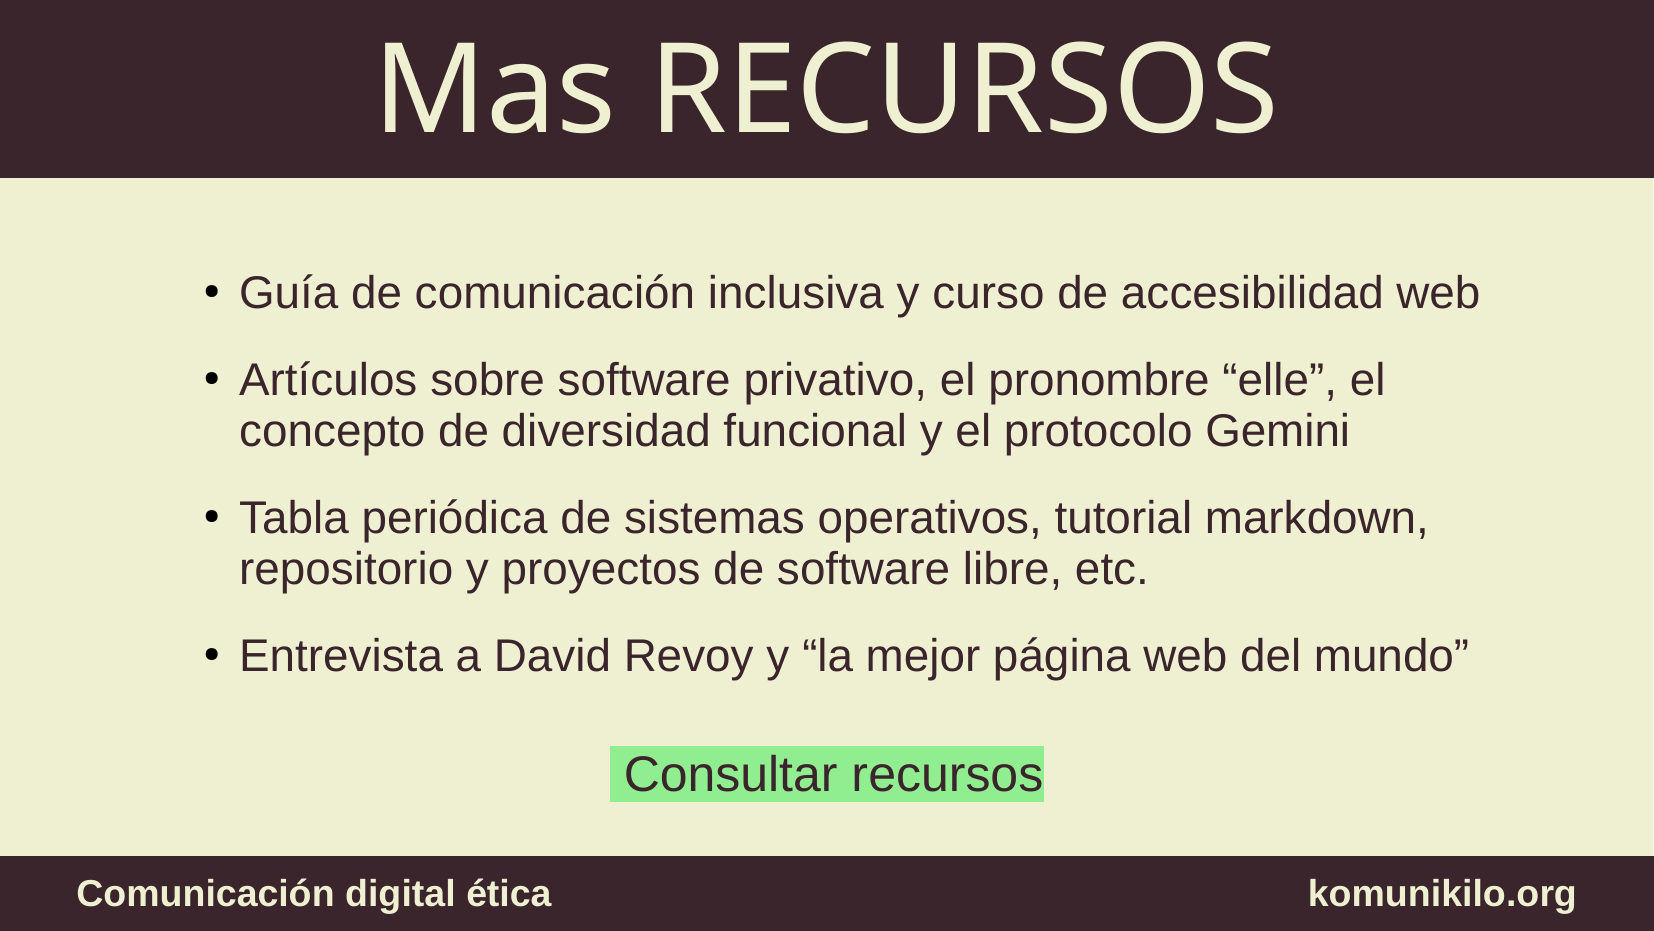

# Mas RECURSOS
Guía de comunicación inclusiva y curso de accesibilidad web
Artículos sobre software privativo, el pronombre “elle”, el concepto de diversidad funcional y el protocolo Gemini
Tabla periódica de sistemas operativos, tutorial markdown, repositorio y proyectos de software libre, etc.
Entrevista a David Revoy y “la mejor página web del mundo”
 Consultar recursos
Comunicación digital ética komunikilo.org